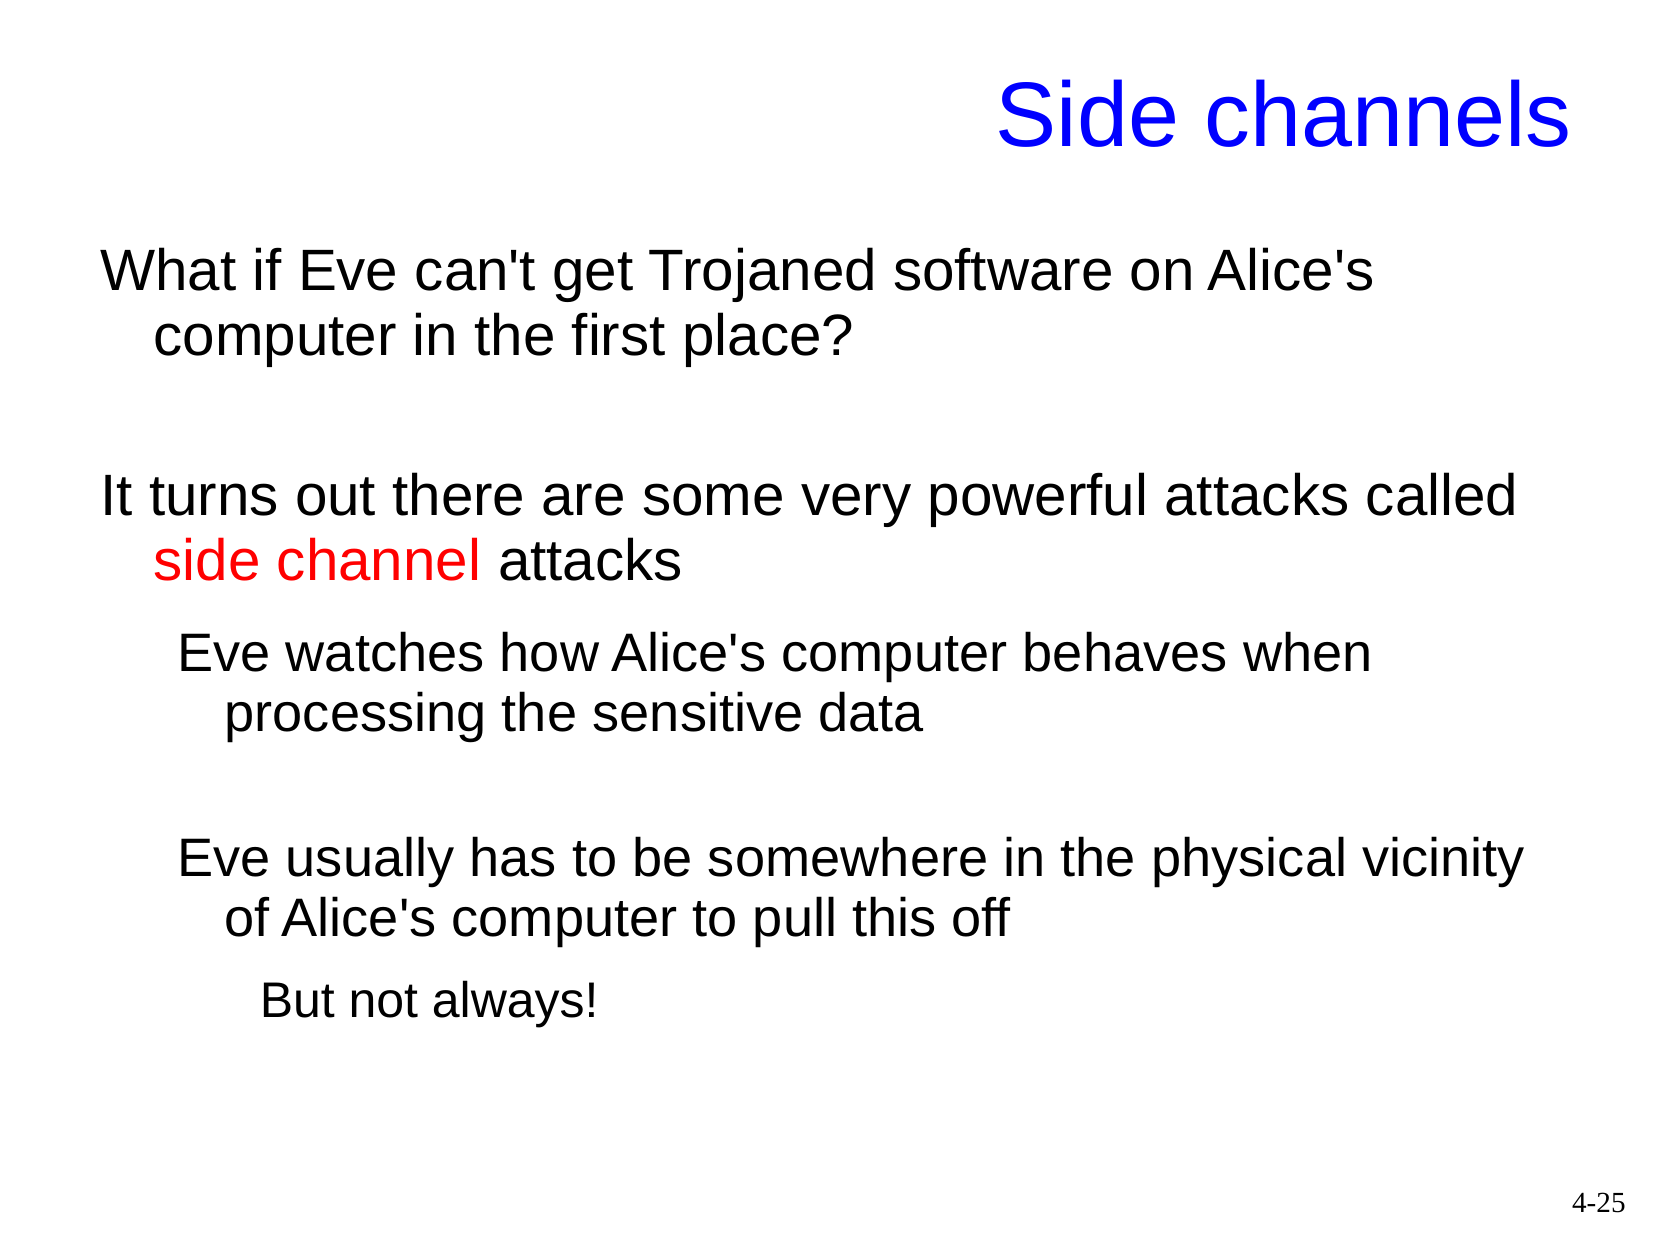

# Side channels
What if Eve can't get Trojaned software on Alice's computer in the first place?
It turns out there are some very powerful attacks called side channel attacks
Eve watches how Alice's computer behaves when processing the sensitive data
Eve usually has to be somewhere in the physical vicinity of Alice's computer to pull this off
But not always!